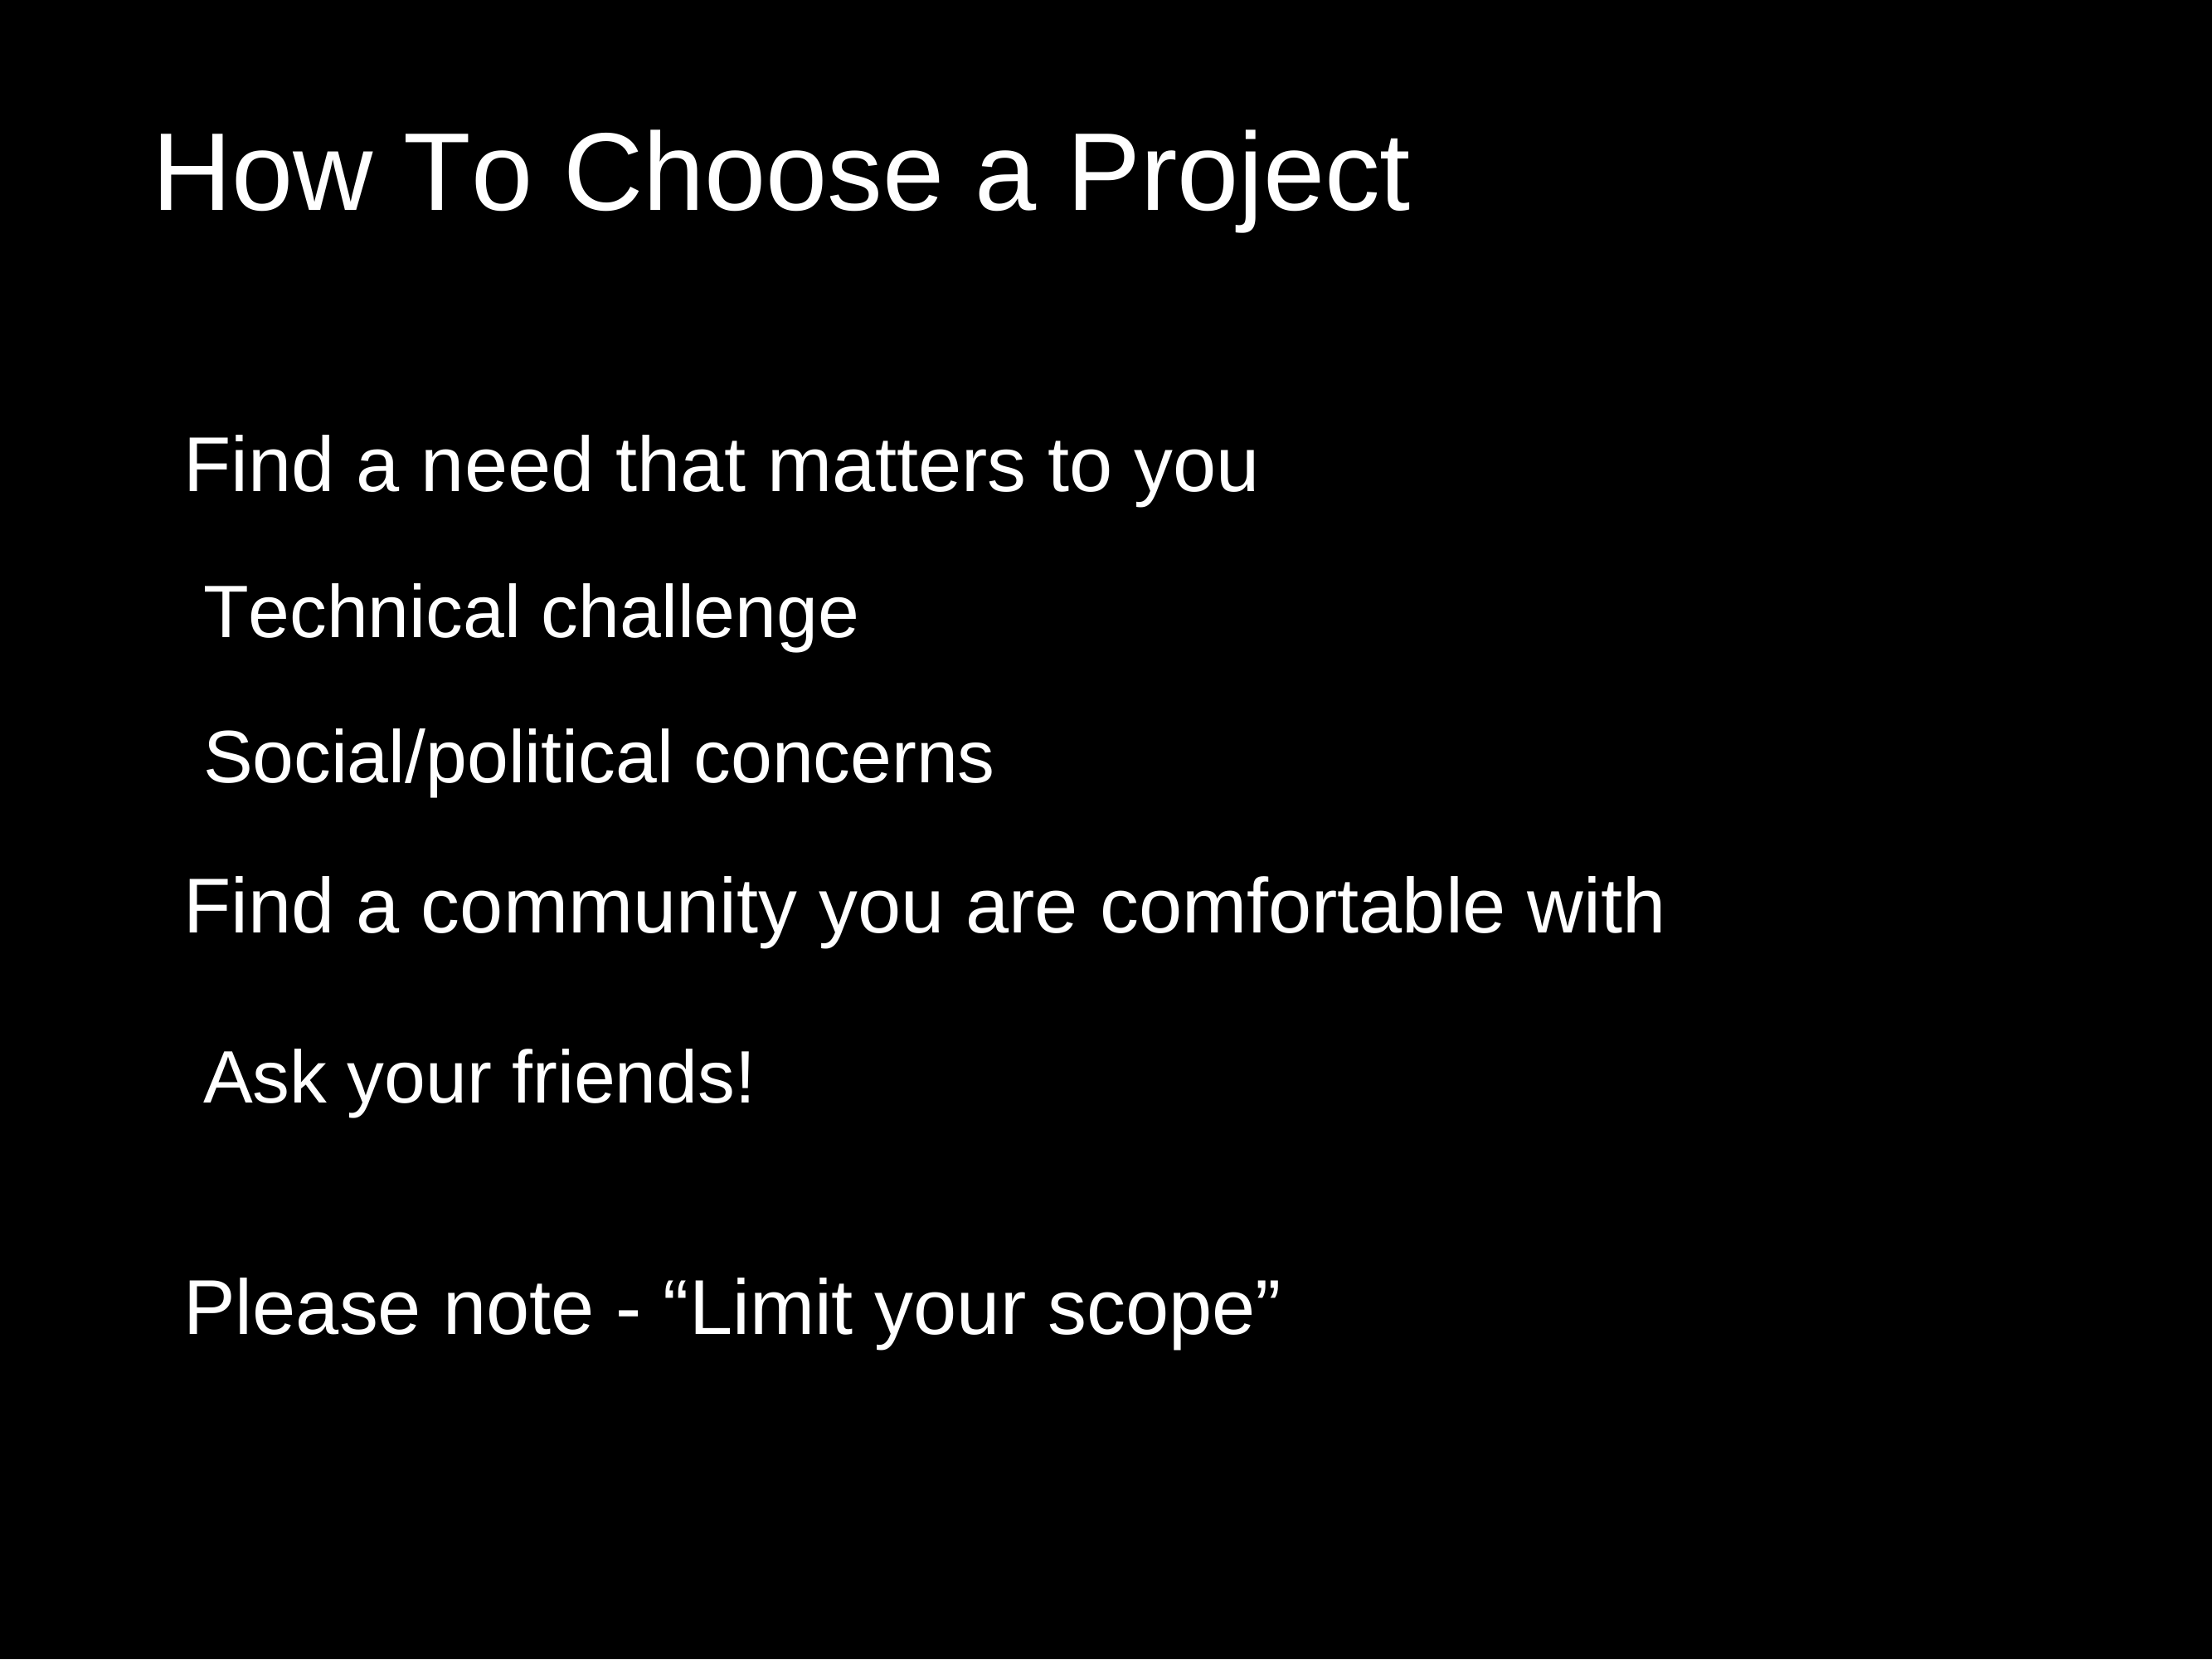

# How To Choose a Project
 Find a need that matters to you
Technical challenge
Social/political concerns
 Find a community you are comfortable with
Ask your friends!
 Please note - “Limit your scope”